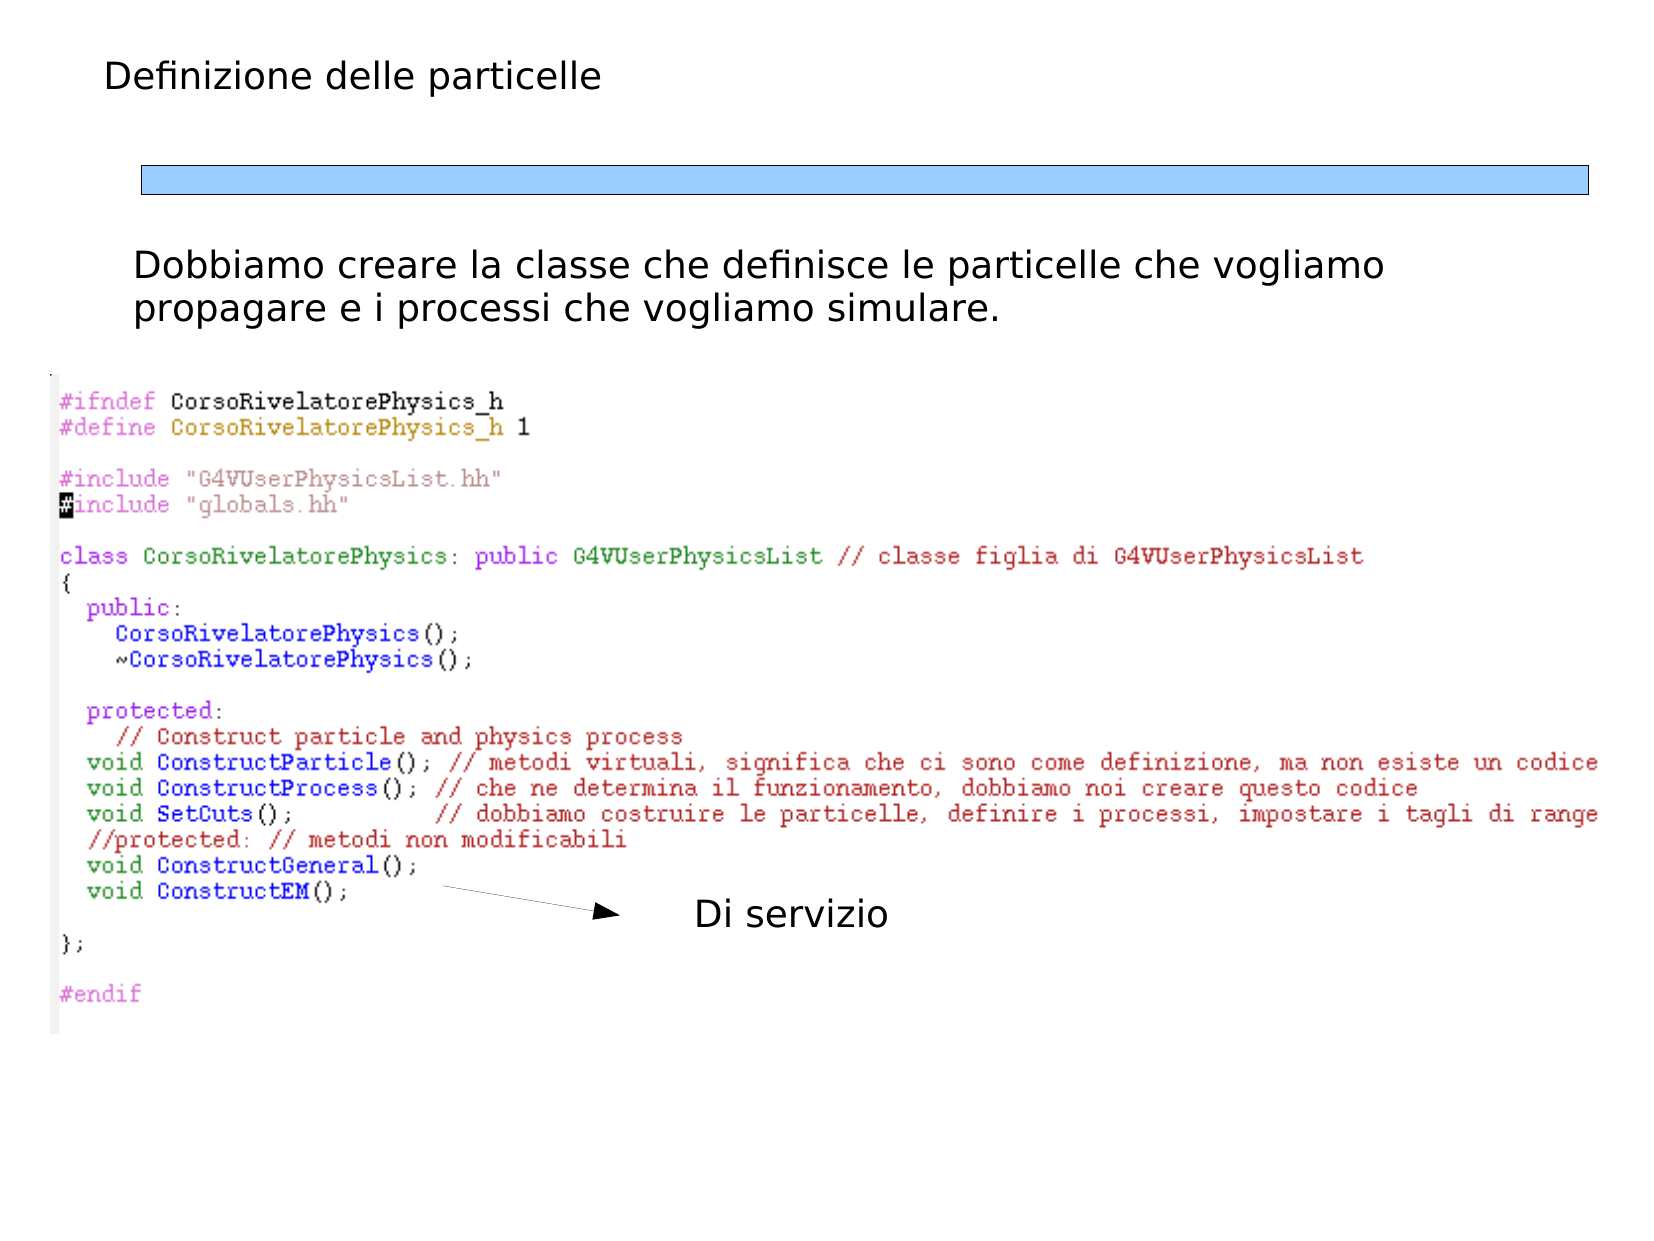

Definizione delle particelle
Dobbiamo creare la classe che definisce le particelle che vogliamo propagare e i processi che vogliamo simulare.
Di servizio